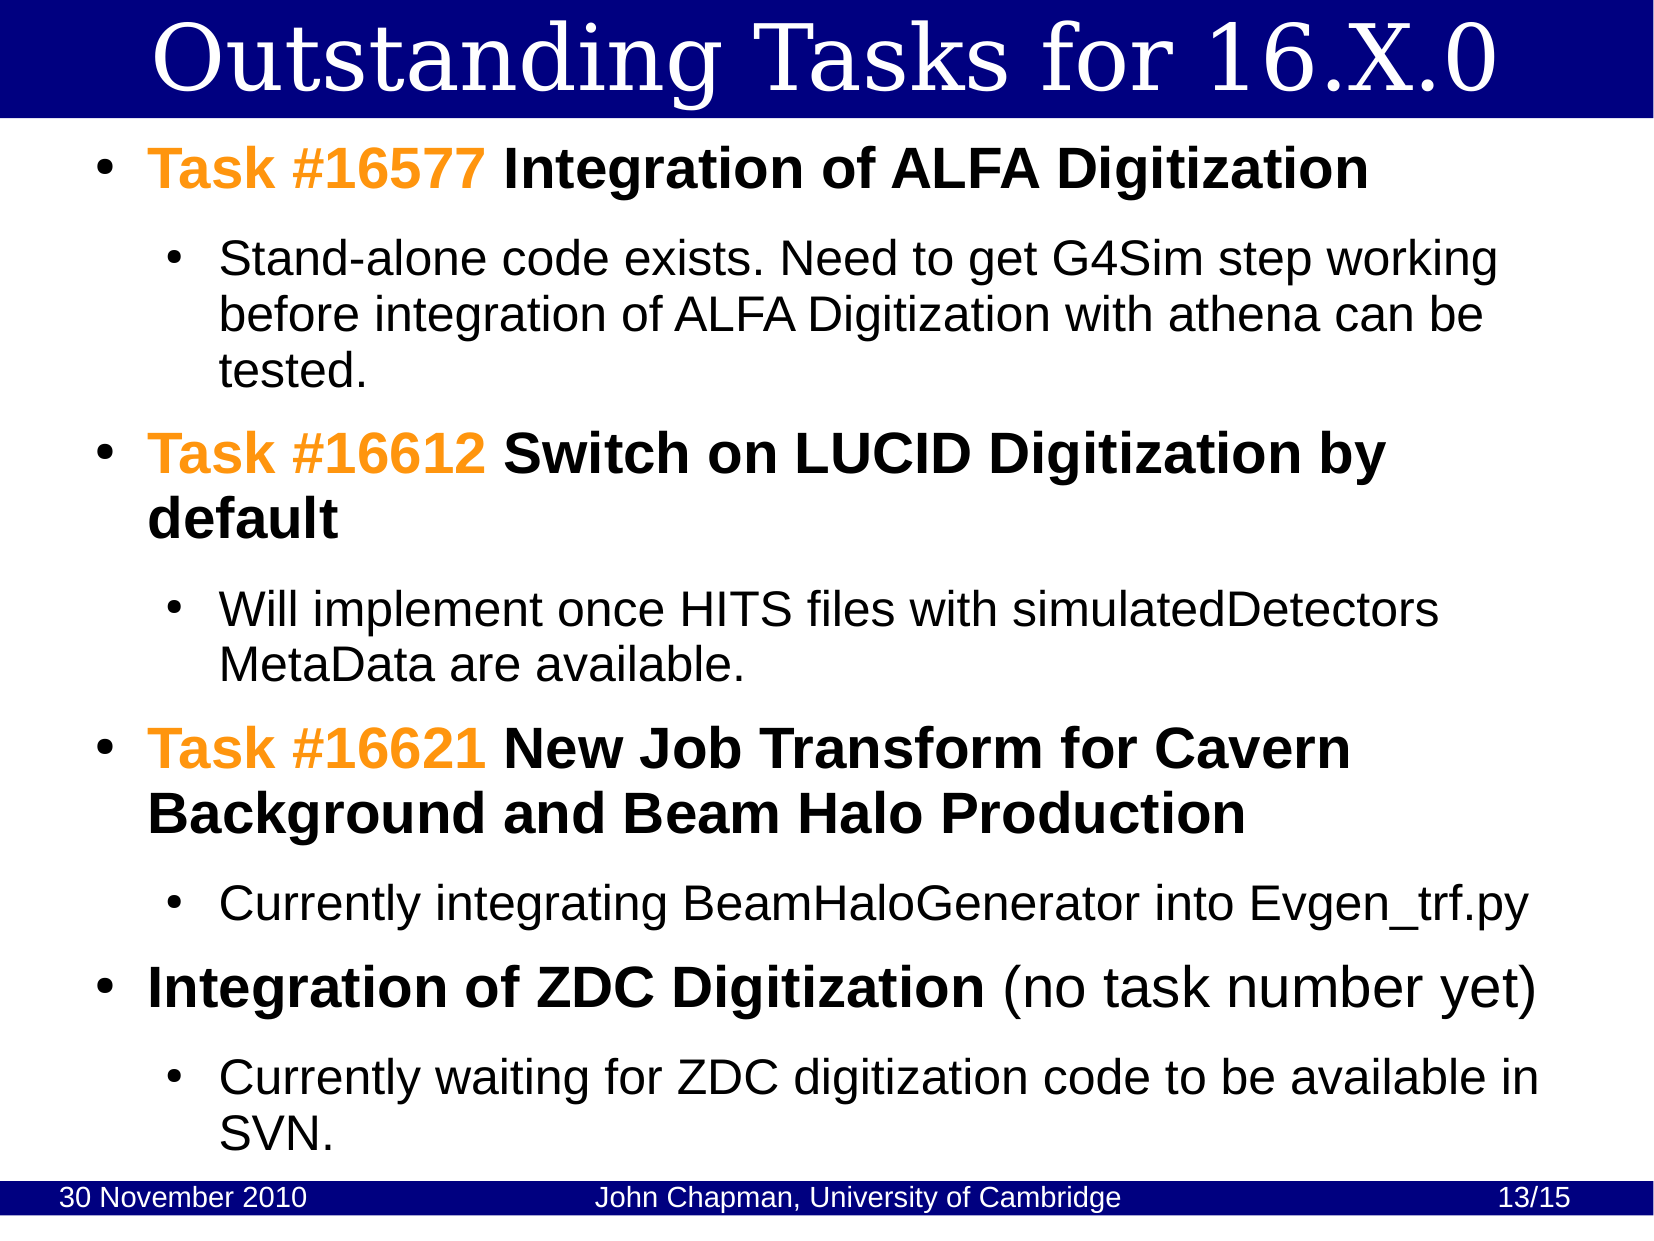

# Outstanding Tasks for 16.X.0
Task #16577 Integration of ALFA Digitization
Stand-alone code exists. Need to get G4Sim step working before integration of ALFA Digitization with athena can be tested.
Task #16612 Switch on LUCID Digitization by default
Will implement once HITS files with simulatedDetectors MetaData are available.
Task #16621 New Job Transform for Cavern Background and Beam Halo Production
Currently integrating BeamHaloGenerator into Evgen_trf.py
Integration of ZDC Digitization (no task number yet)
Currently waiting for ZDC digitization code to be available in SVN.
13